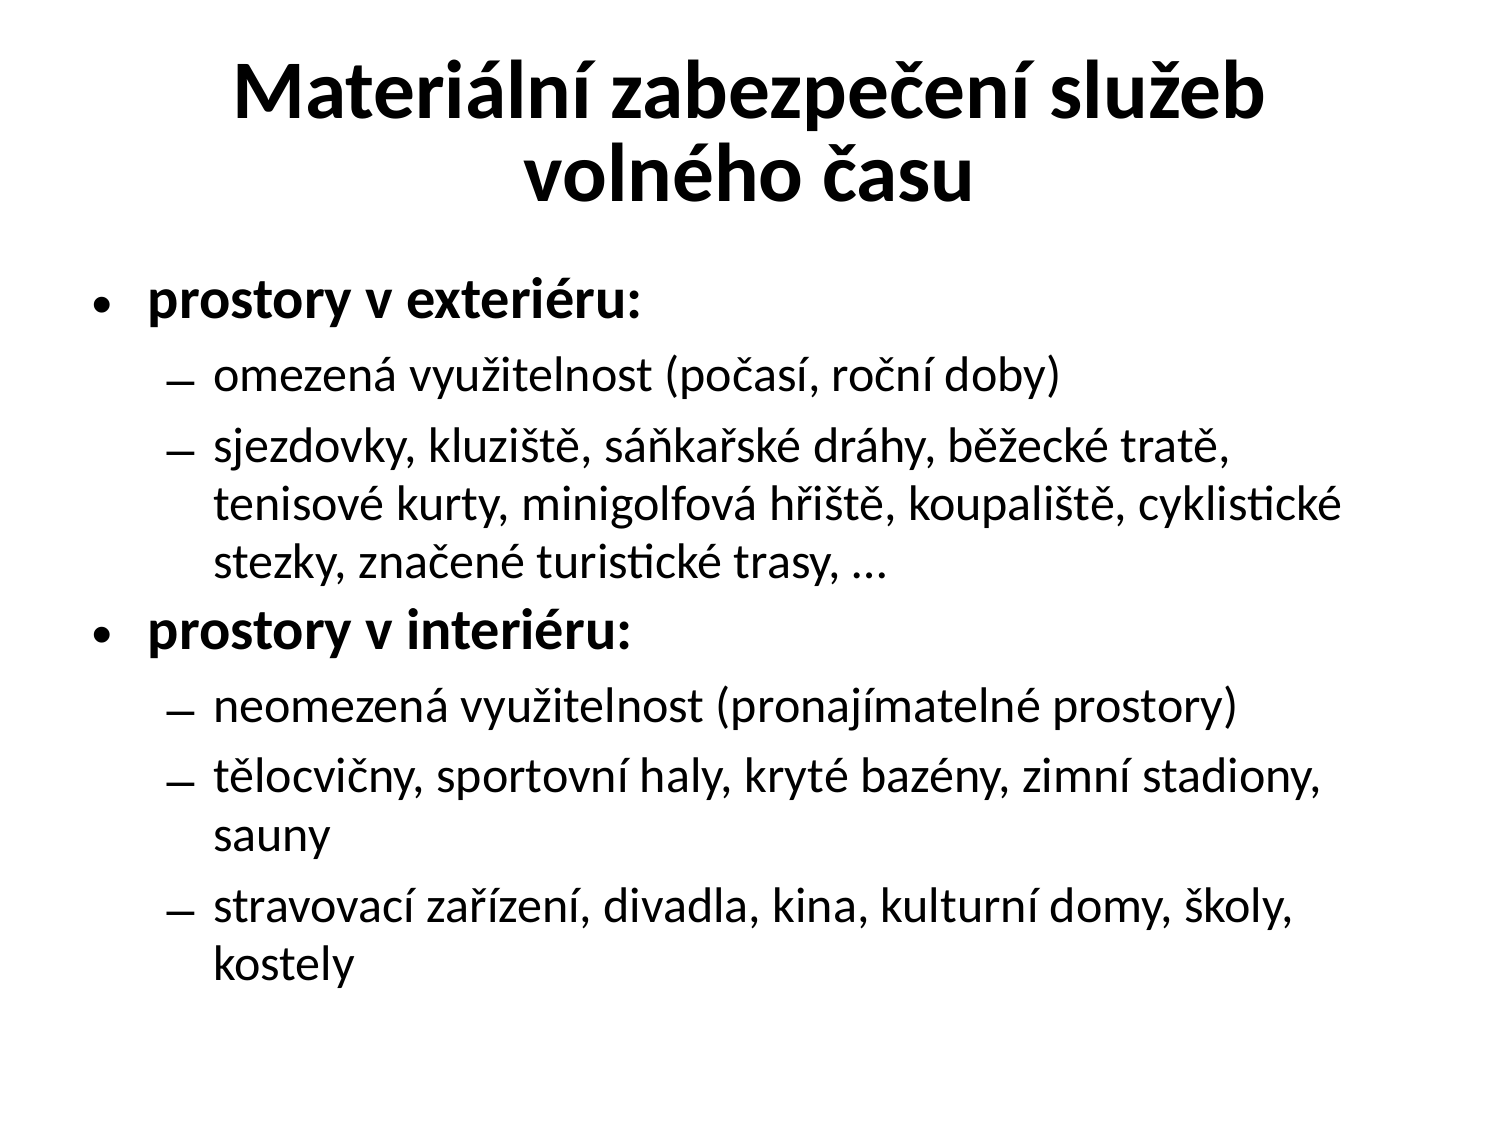

# Materiální zabezpečení služeb volného času
prostory v exteriéru:
omezená využitelnost (počasí, roční doby)
sjezdovky, kluziště, sáňkařské dráhy, běžecké tratě, tenisové kurty, minigolfová hřiště, koupaliště, cyklistické stezky, značené turistické trasy, …
prostory v interiéru:
neomezená využitelnost (pronajímatelné prostory)
tělocvičny, sportovní haly, kryté bazény, zimní stadiony, sauny
stravovací zařízení, divadla, kina, kulturní domy, školy, kostely